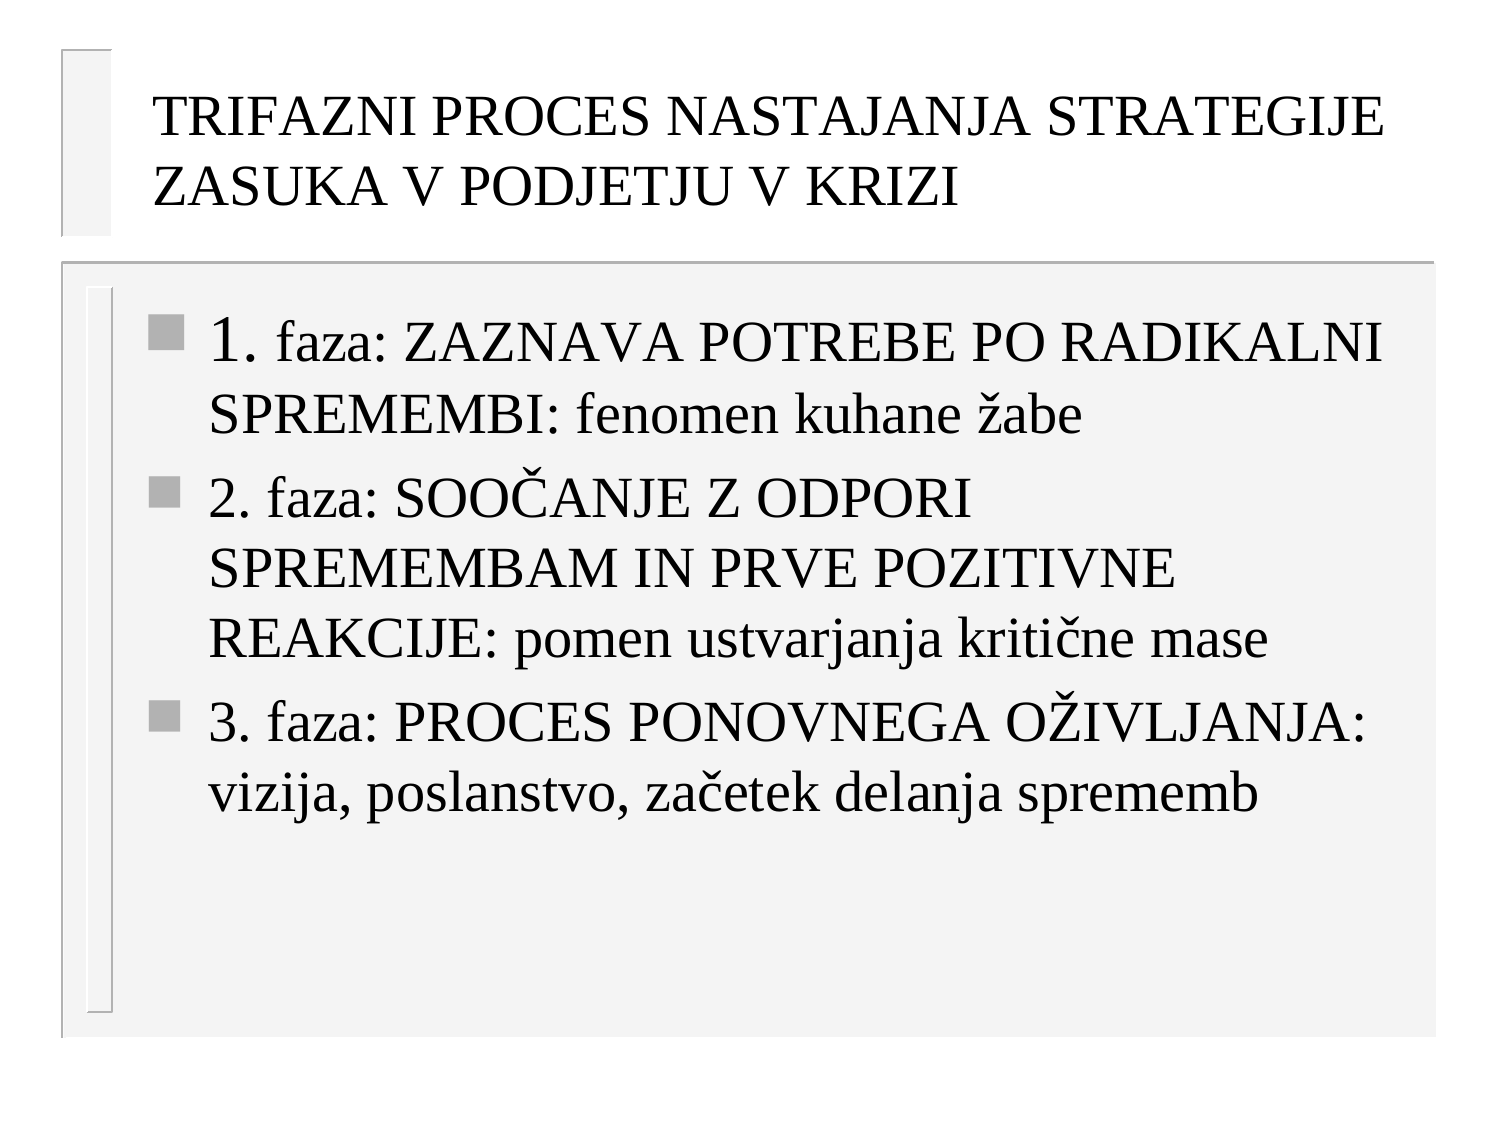

# TRIFAZNI PROCES NASTAJANJA STRATEGIJE ZASUKA V PODJETJU V KRIZI
1. faza: ZAZNAVA POTREBE PO RADIKALNI SPREMEMBI: fenomen kuhane žabe
2. faza: SOOČANJE Z ODPORI SPREMEMBAM IN PRVE POZITIVNE REAKCIJE: pomen ustvarjanja kritične mase
3. faza: PROCES PONOVNEGA OŽIVLJANJA: vizija, poslanstvo, začetek delanja sprememb